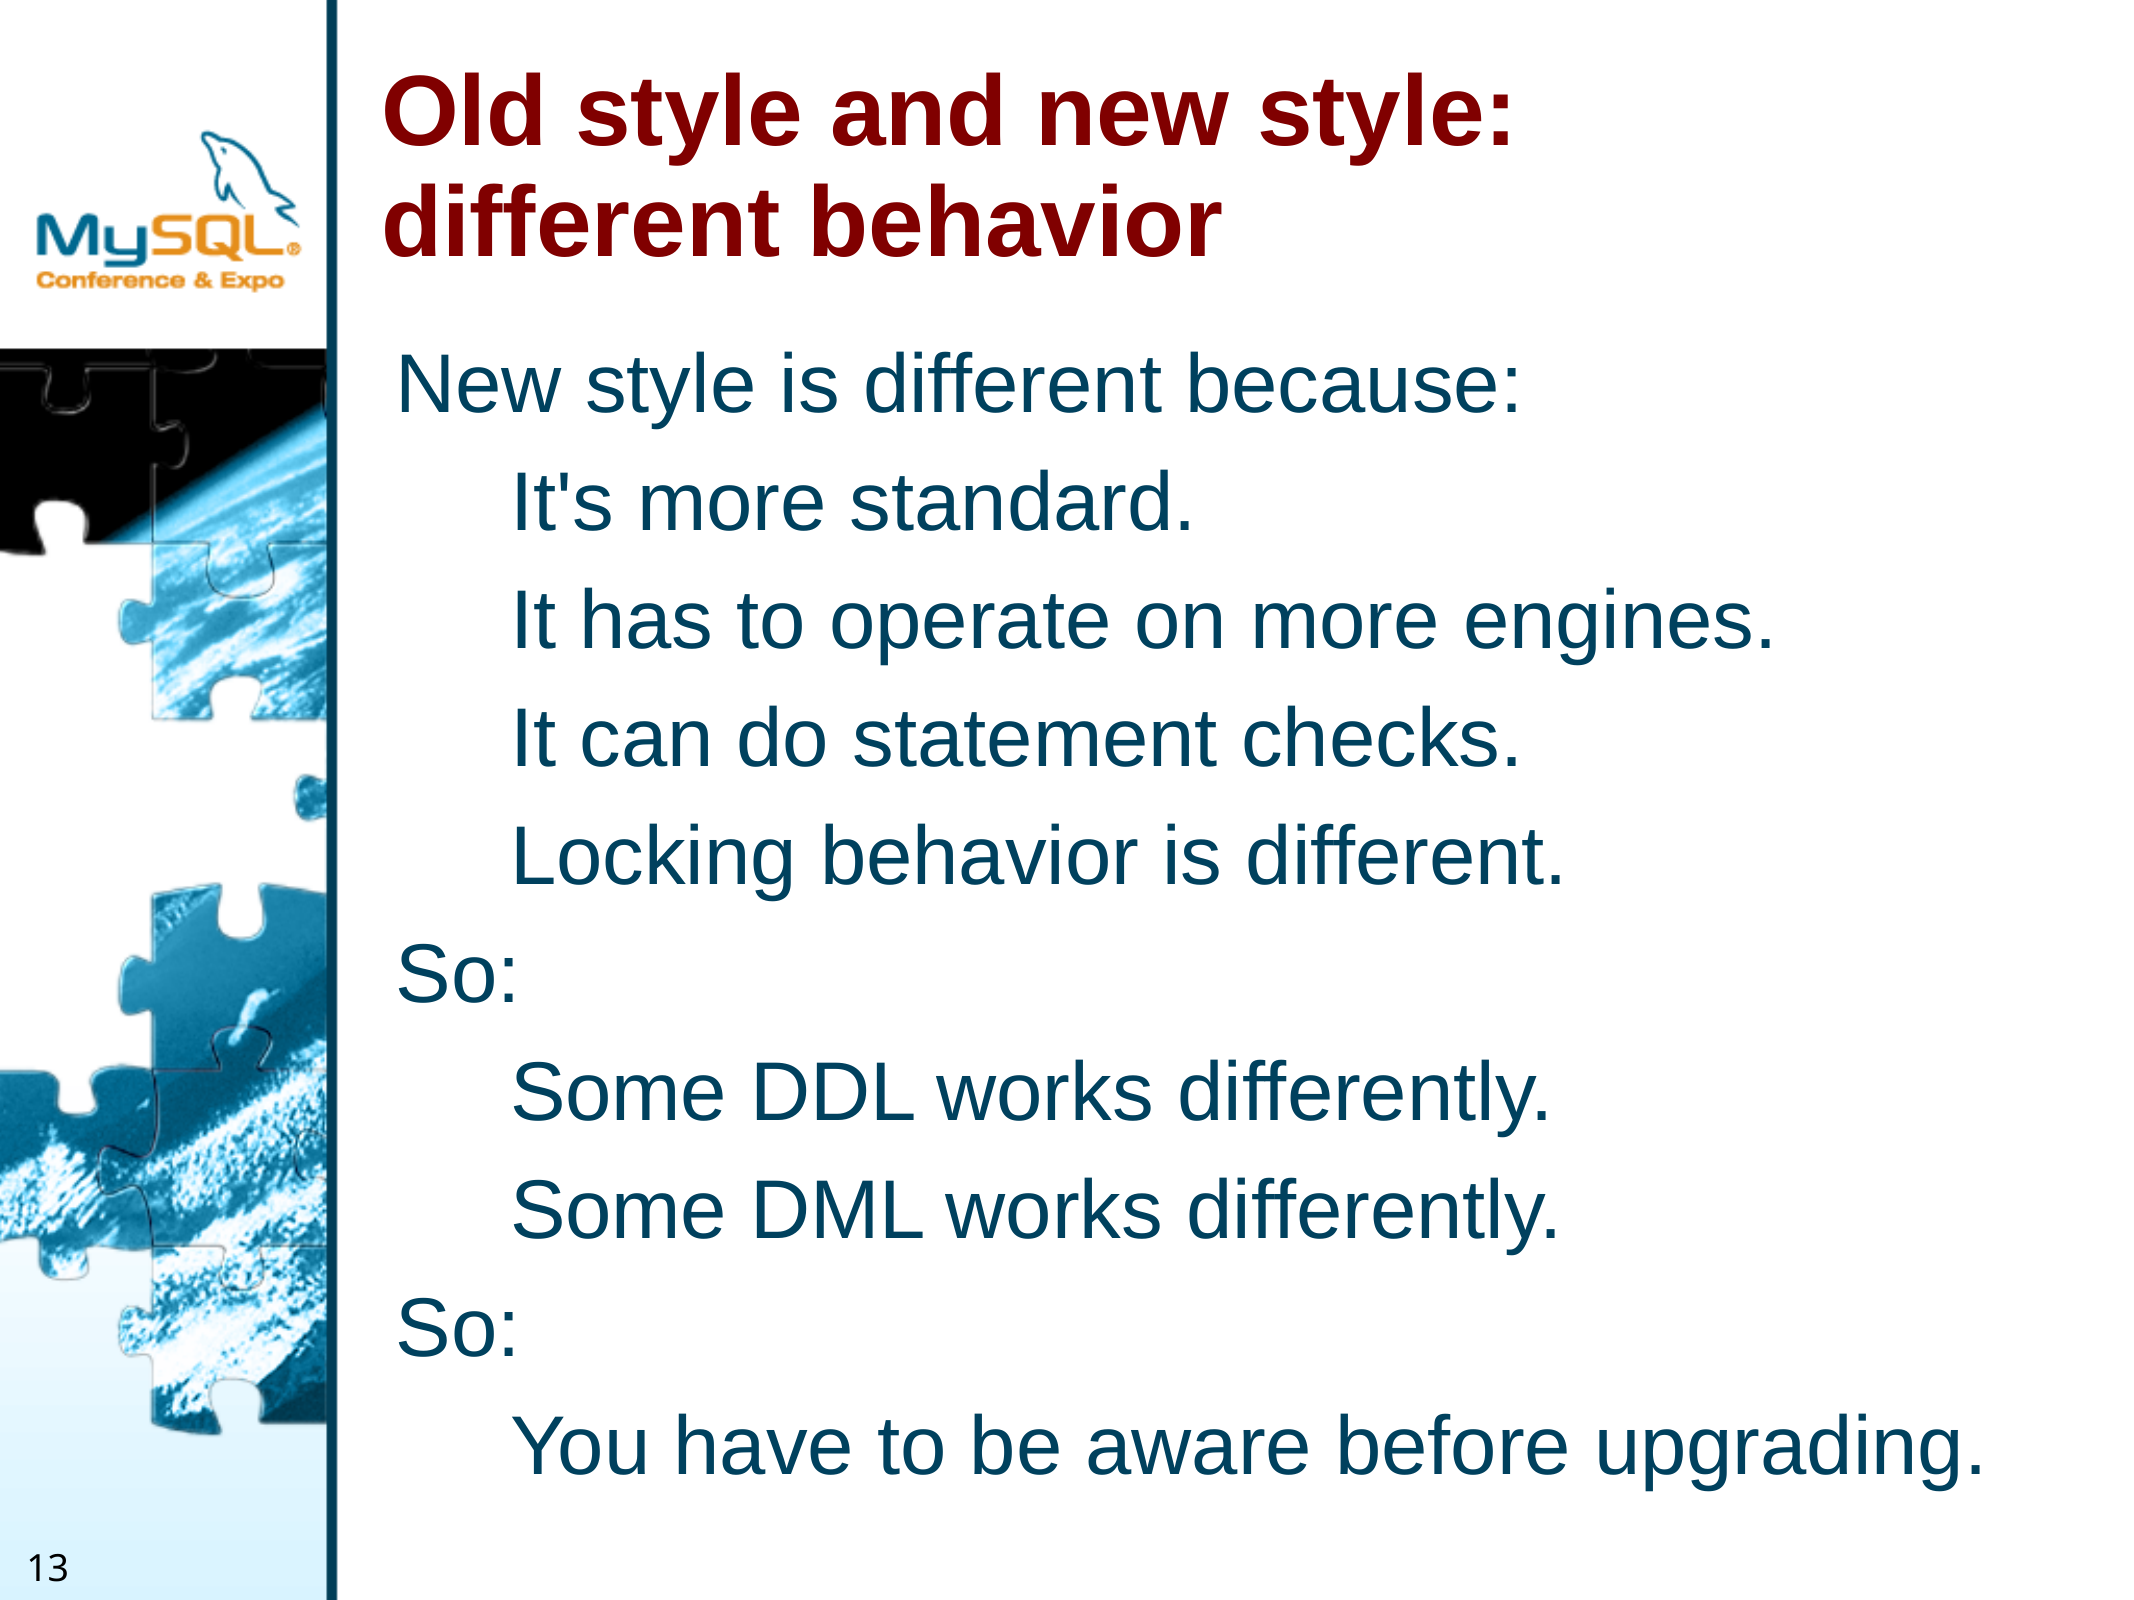

# Old style and new style: different behavior
New style is different because:
It's more standard.
It has to operate on more engines.
It can do statement checks.
Locking behavior is different.
So:
Some DDL works differently.
Some DML works differently.
So:
You have to be aware before upgrading.